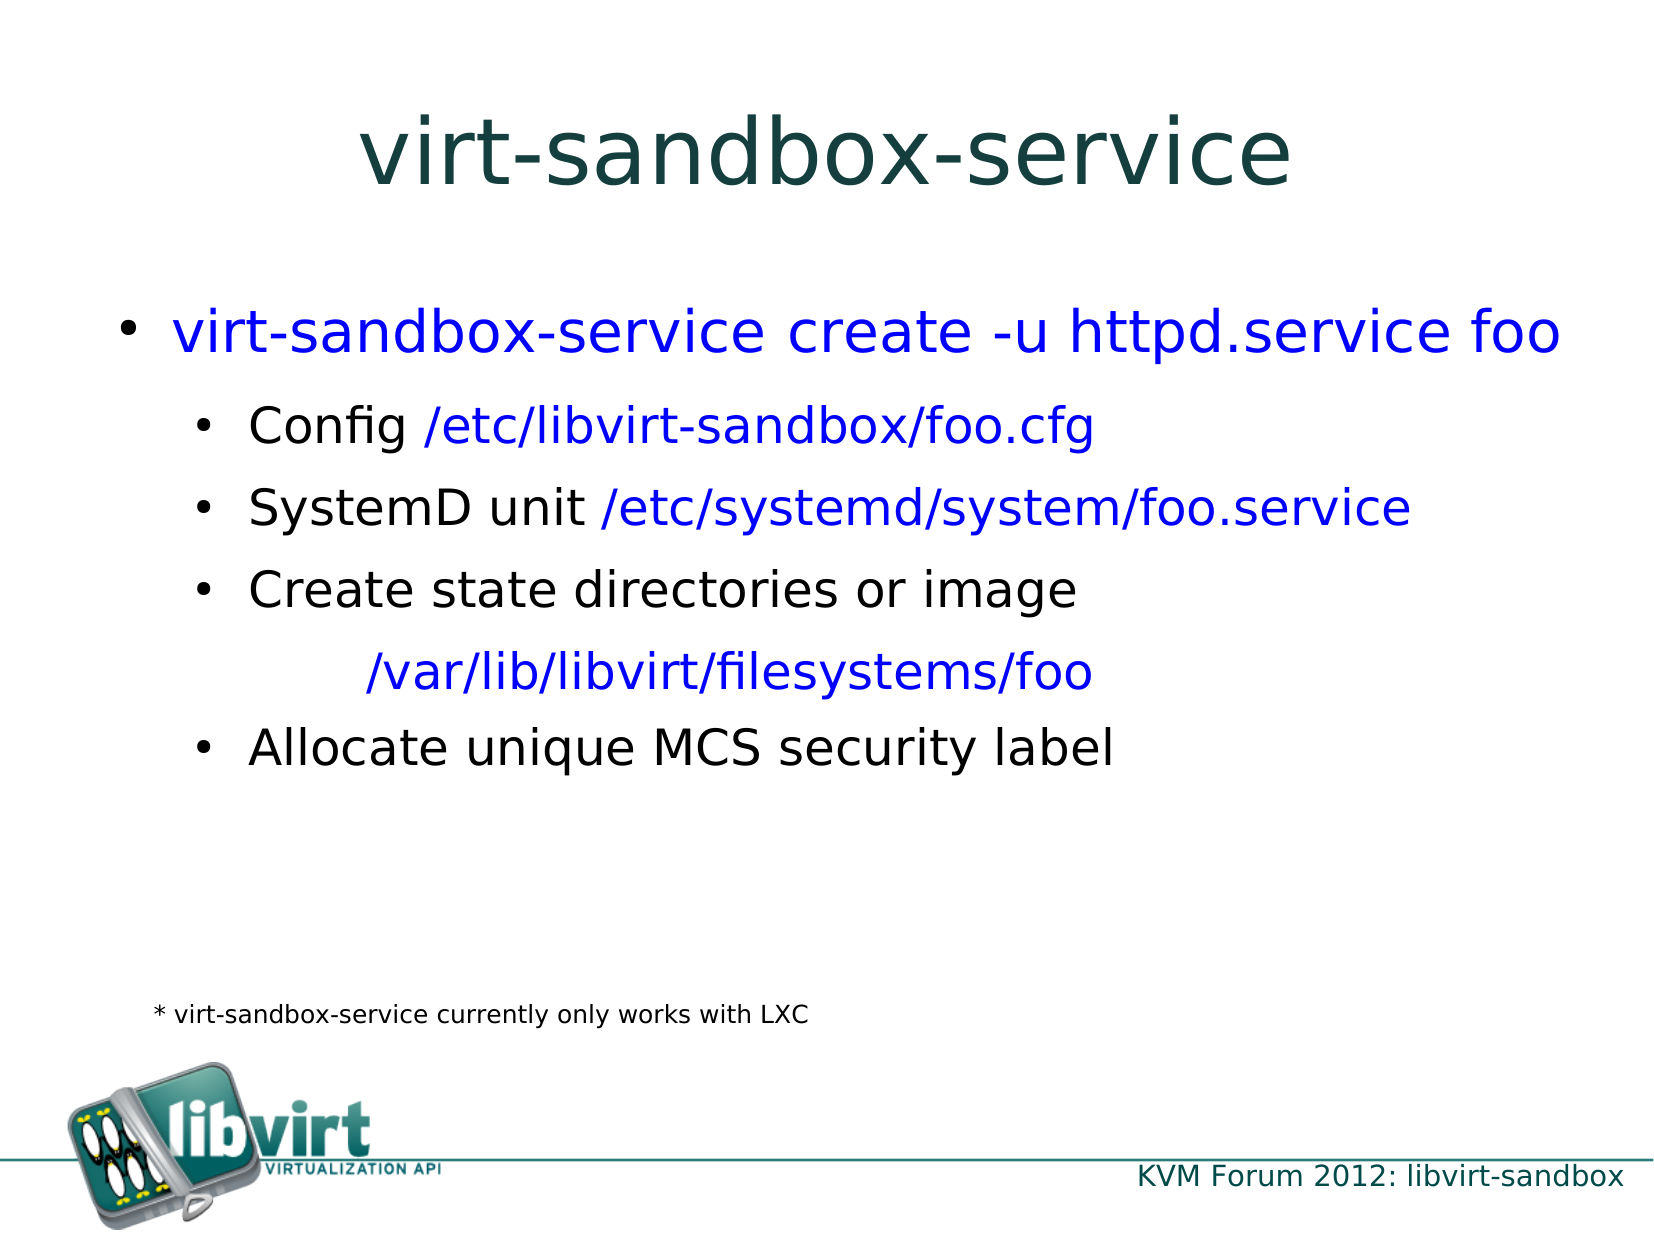

# virt-sandbox-service
virt-sandbox-service create -u httpd.service foo
Config /etc/libvirt-sandbox/foo.cfg
SystemD unit /etc/systemd/system/foo.service
Create state directories or image
/var/lib/libvirt/filesystems/foo
Allocate unique MCS security label
* virt-sandbox-service currently only works with LXC
KVM Forum 2012: libvirt-sandbox